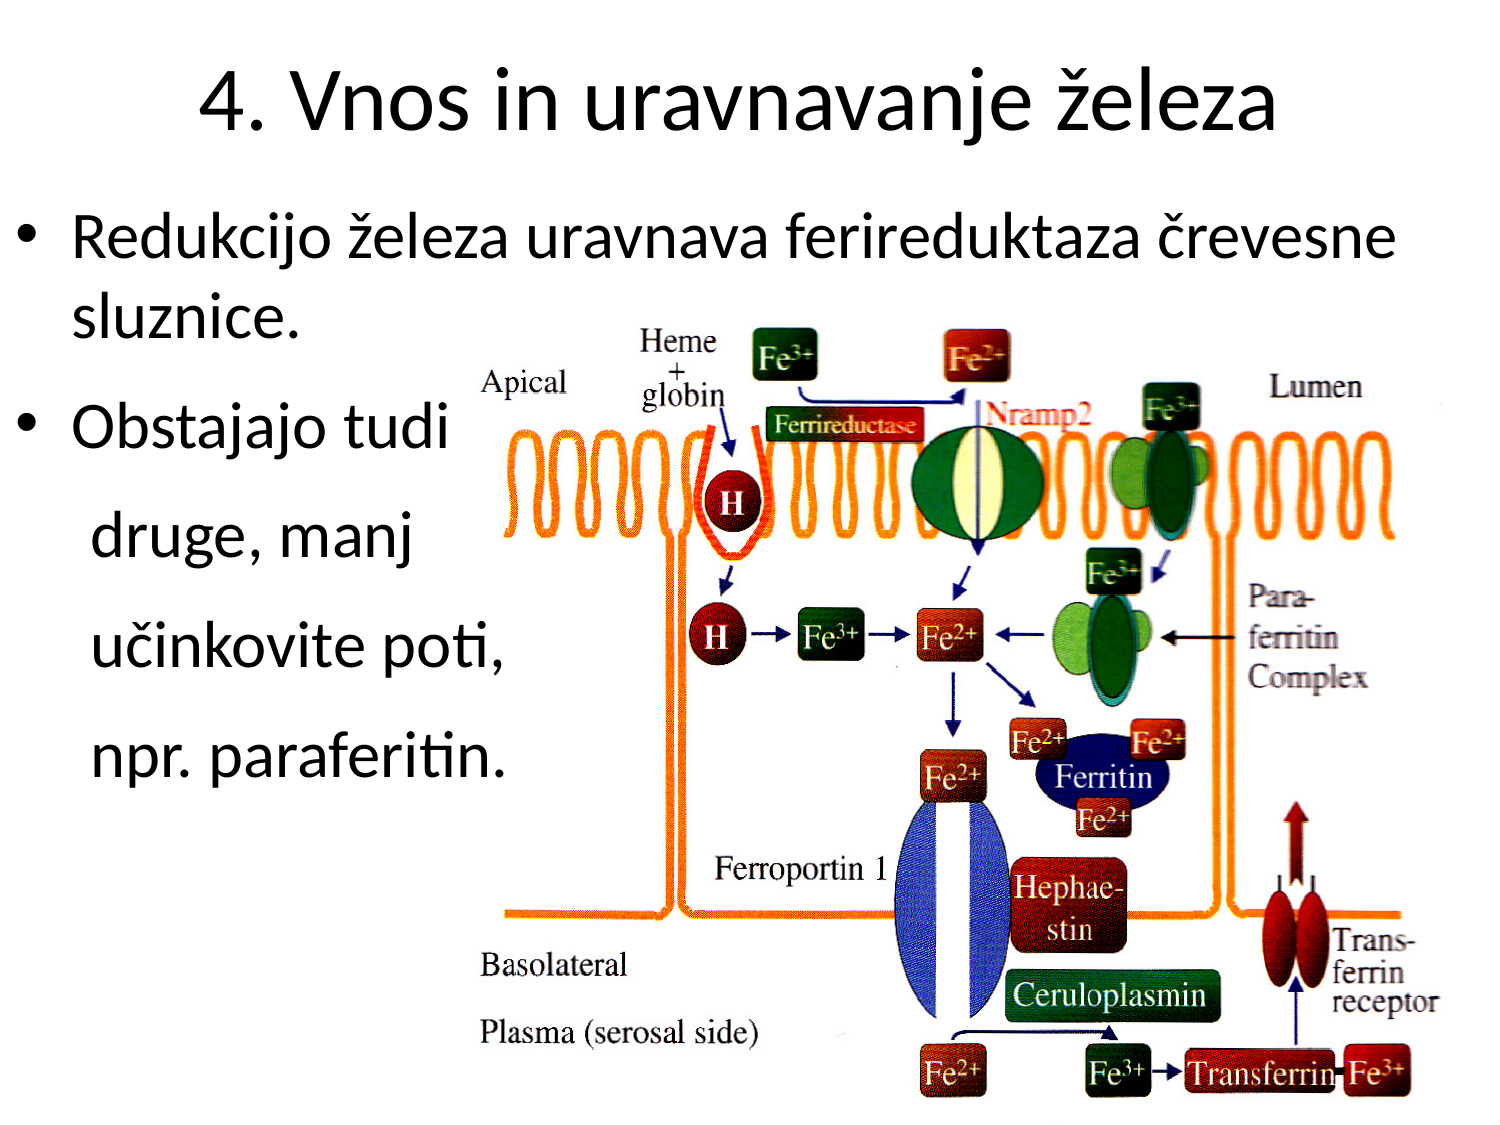

# 4. Vnos in uravnavanje železa
Redukcijo železa uravnava ferireduktaza črevesne sluznice.
Obstajajo tudi
	druge, manj
	učinkovite poti,
	npr. paraferitin.